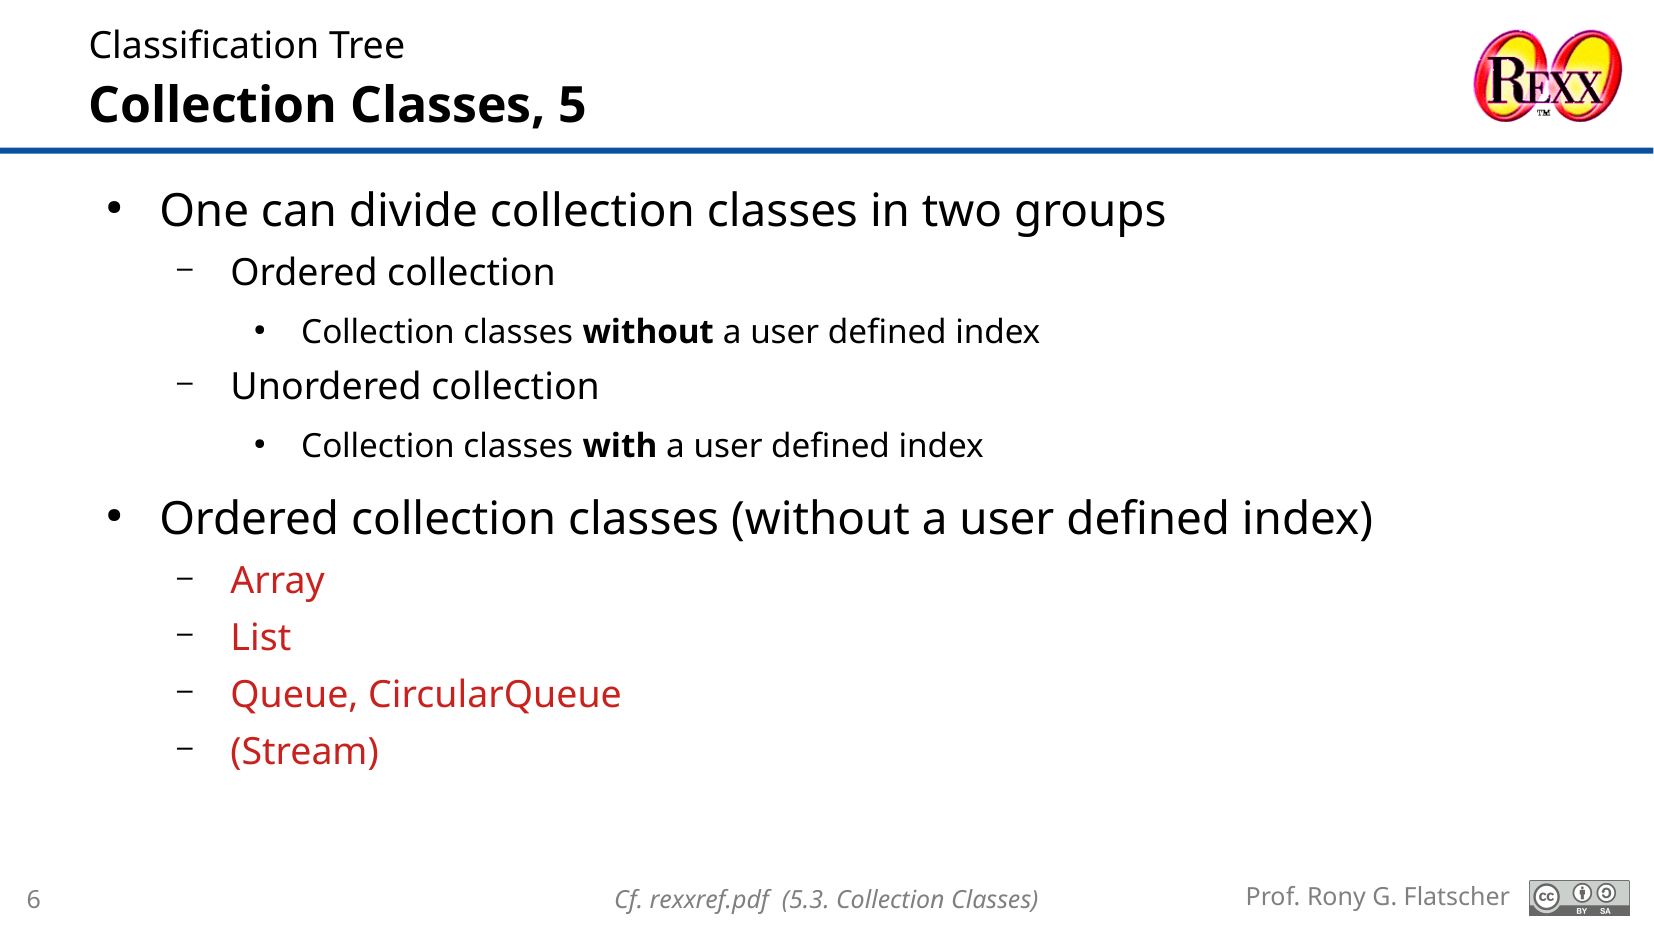

Classification Tree
Collection Classes, 5
# One can divide collection classes in two groups
Ordered collection
Collection classes without a user defined index
Unordered collection
Collection classes with a user defined index
Ordered collection classes (without a user defined index)
Array
List
Queue, CircularQueue
(Stream)
Cf. rexxref.pdf (5.3. Collection Classes)